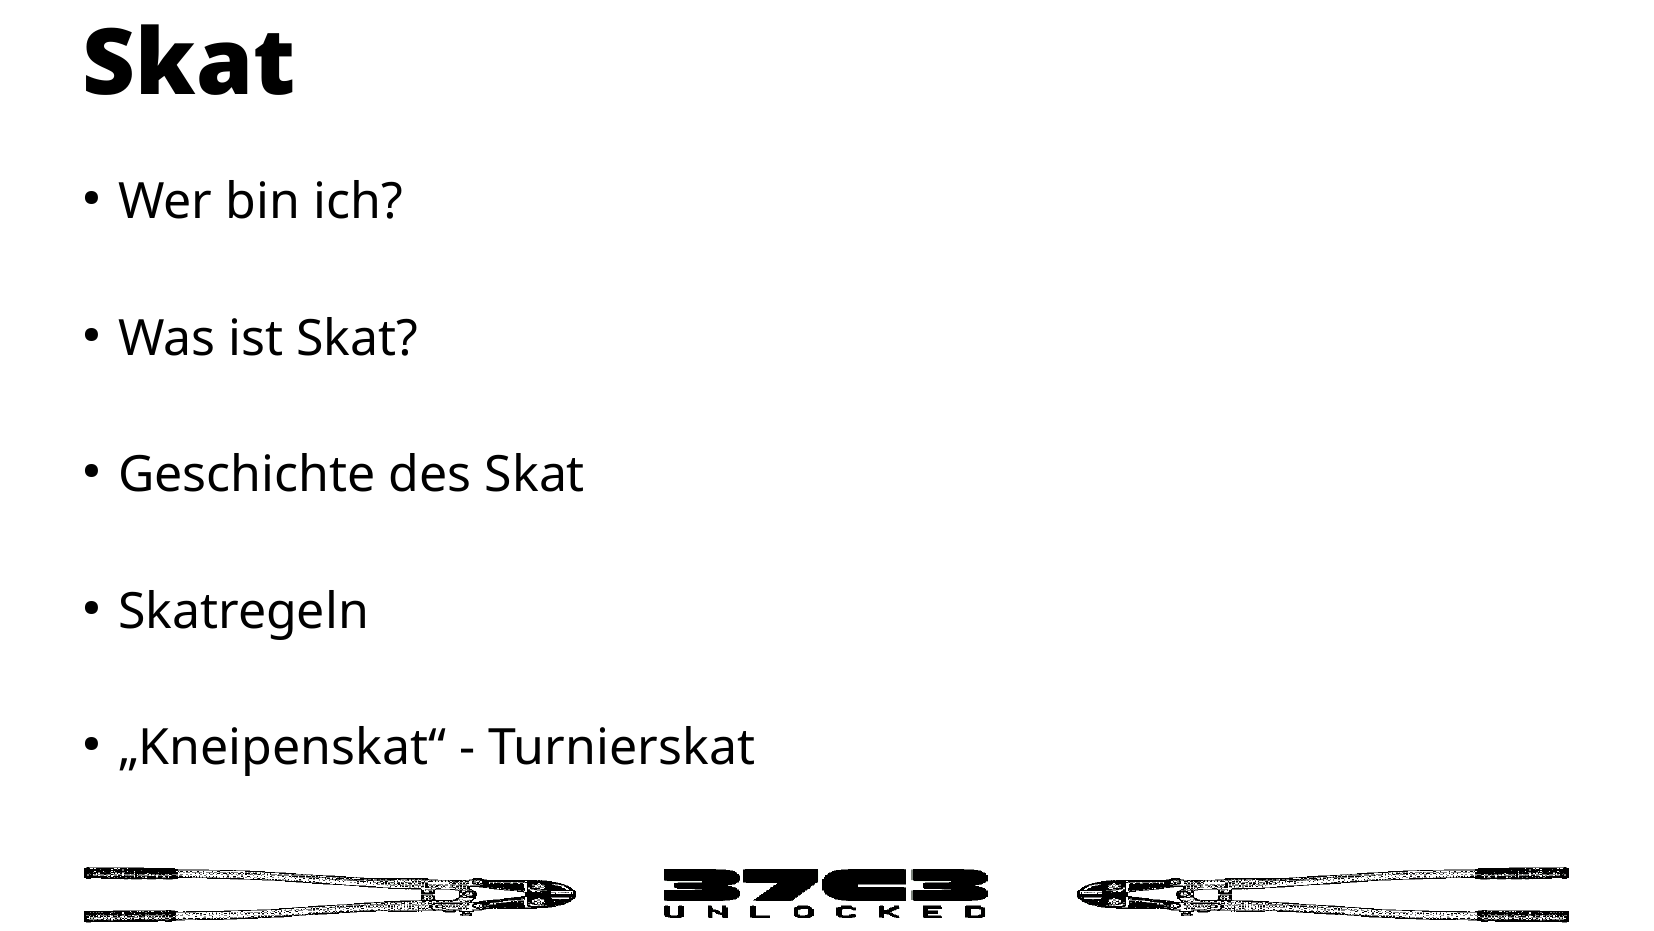

# Skat
Wer bin ich?
Was ist Skat?
Geschichte des Skat
Skatregeln
„Kneipenskat“ - Turnierskat